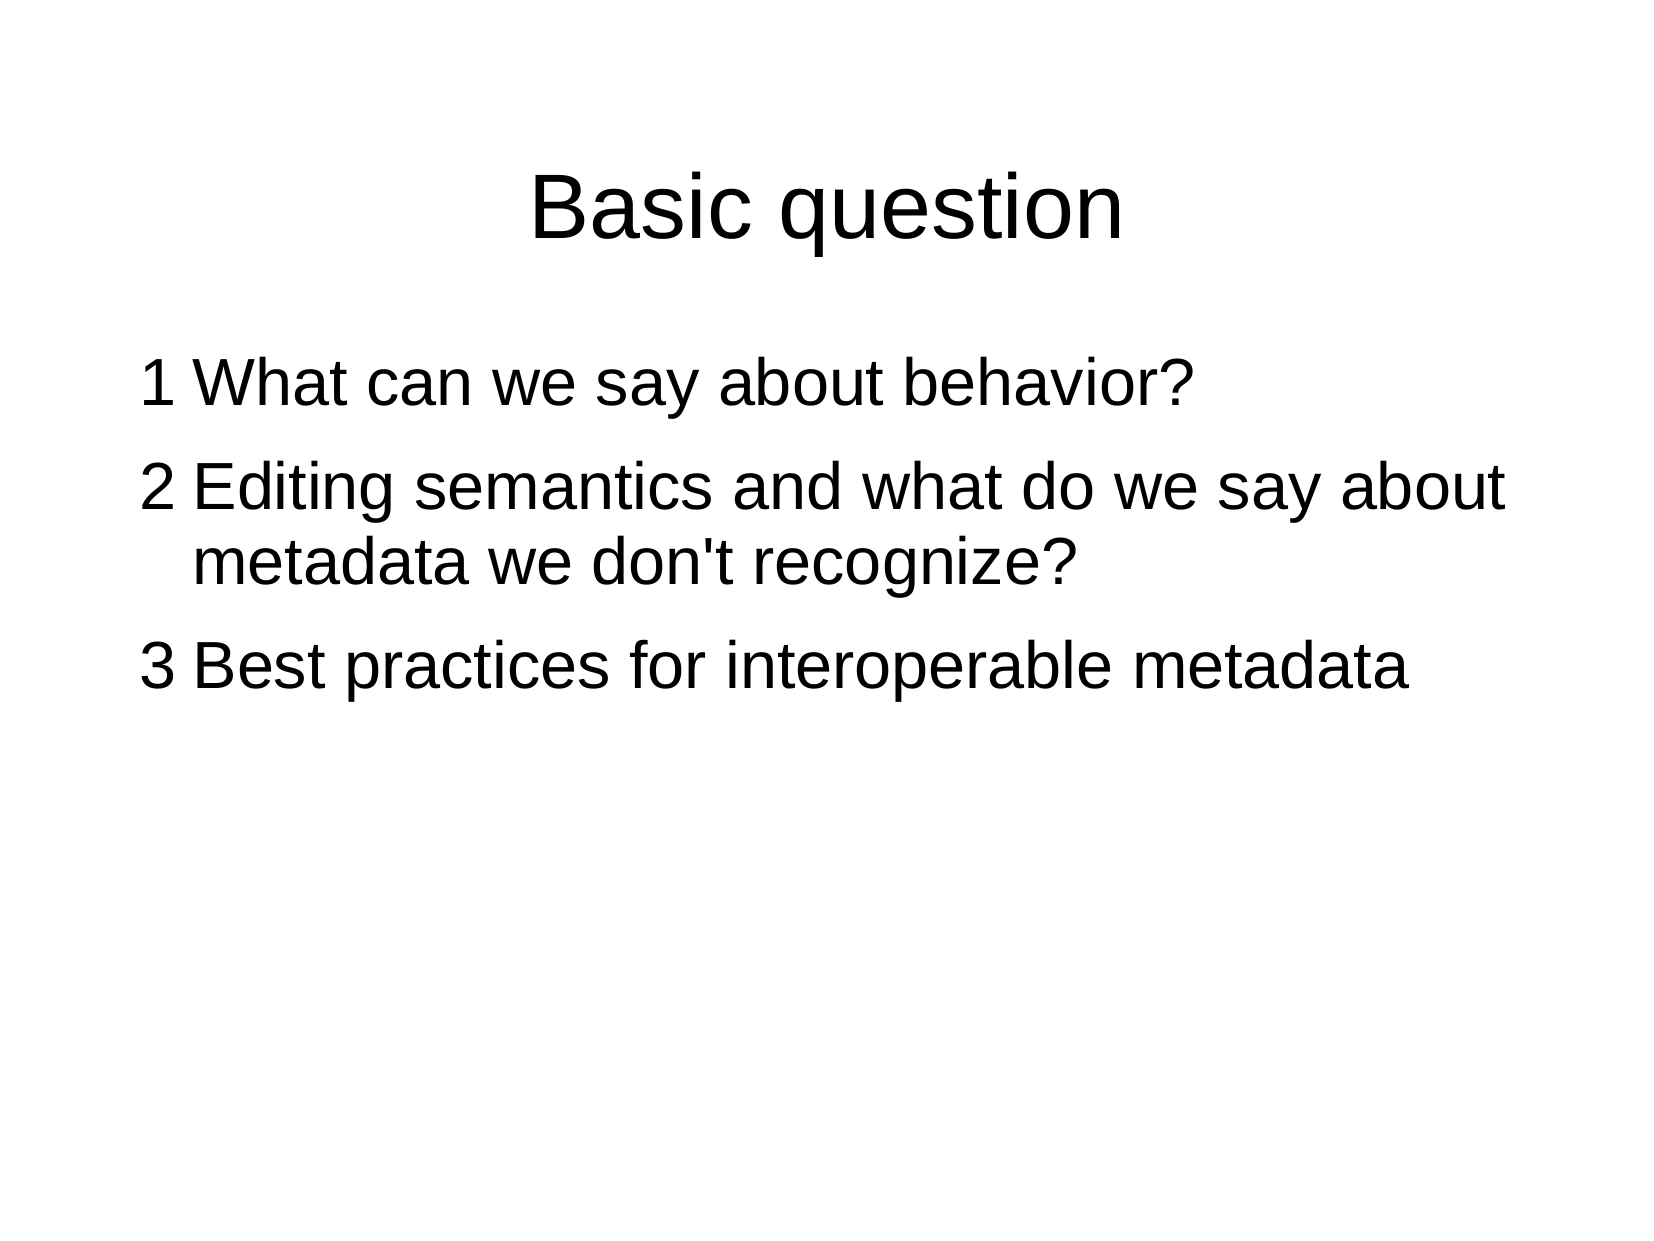

# Basic question
What can we say about behavior?
Editing semantics and what do we say about metadata we don't recognize?
Best practices for interoperable metadata